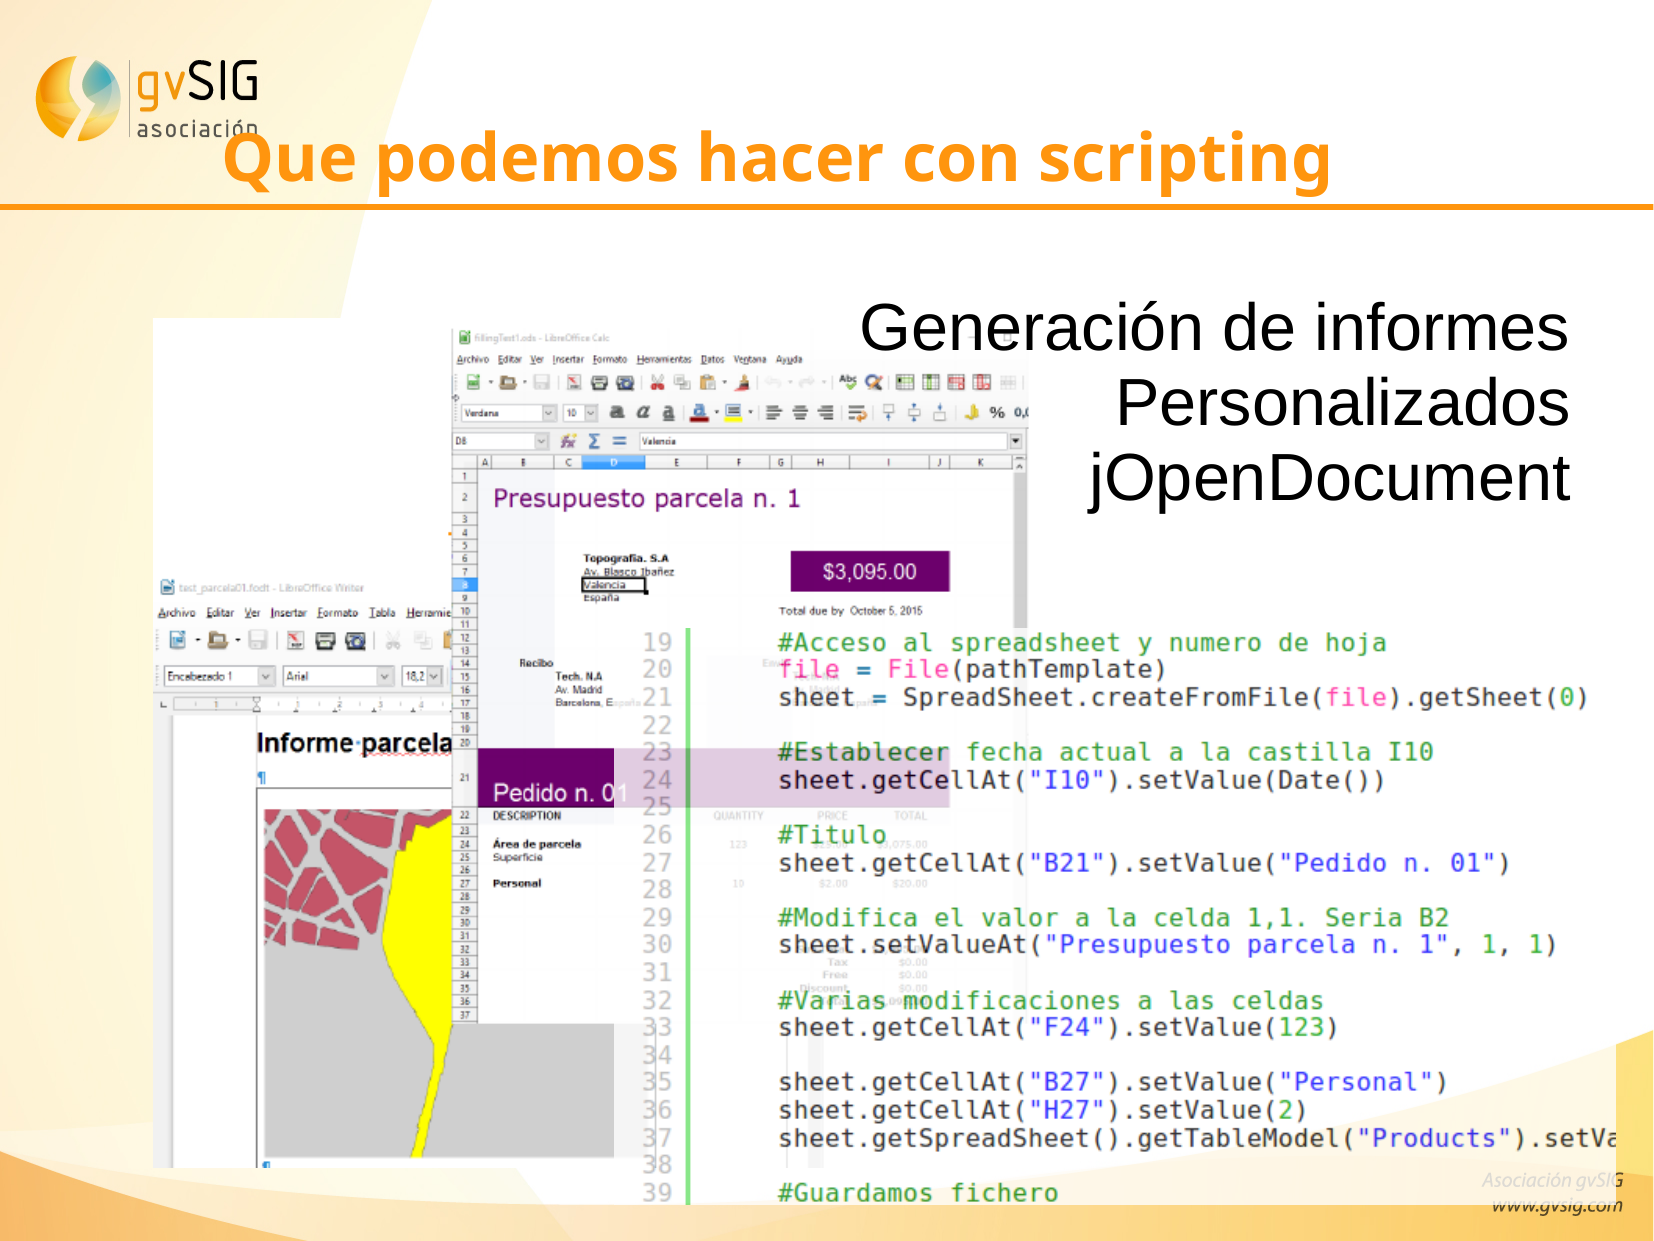

Que podemos hacer con scripting
# Generación de informes
Personalizados
jOpenDocument